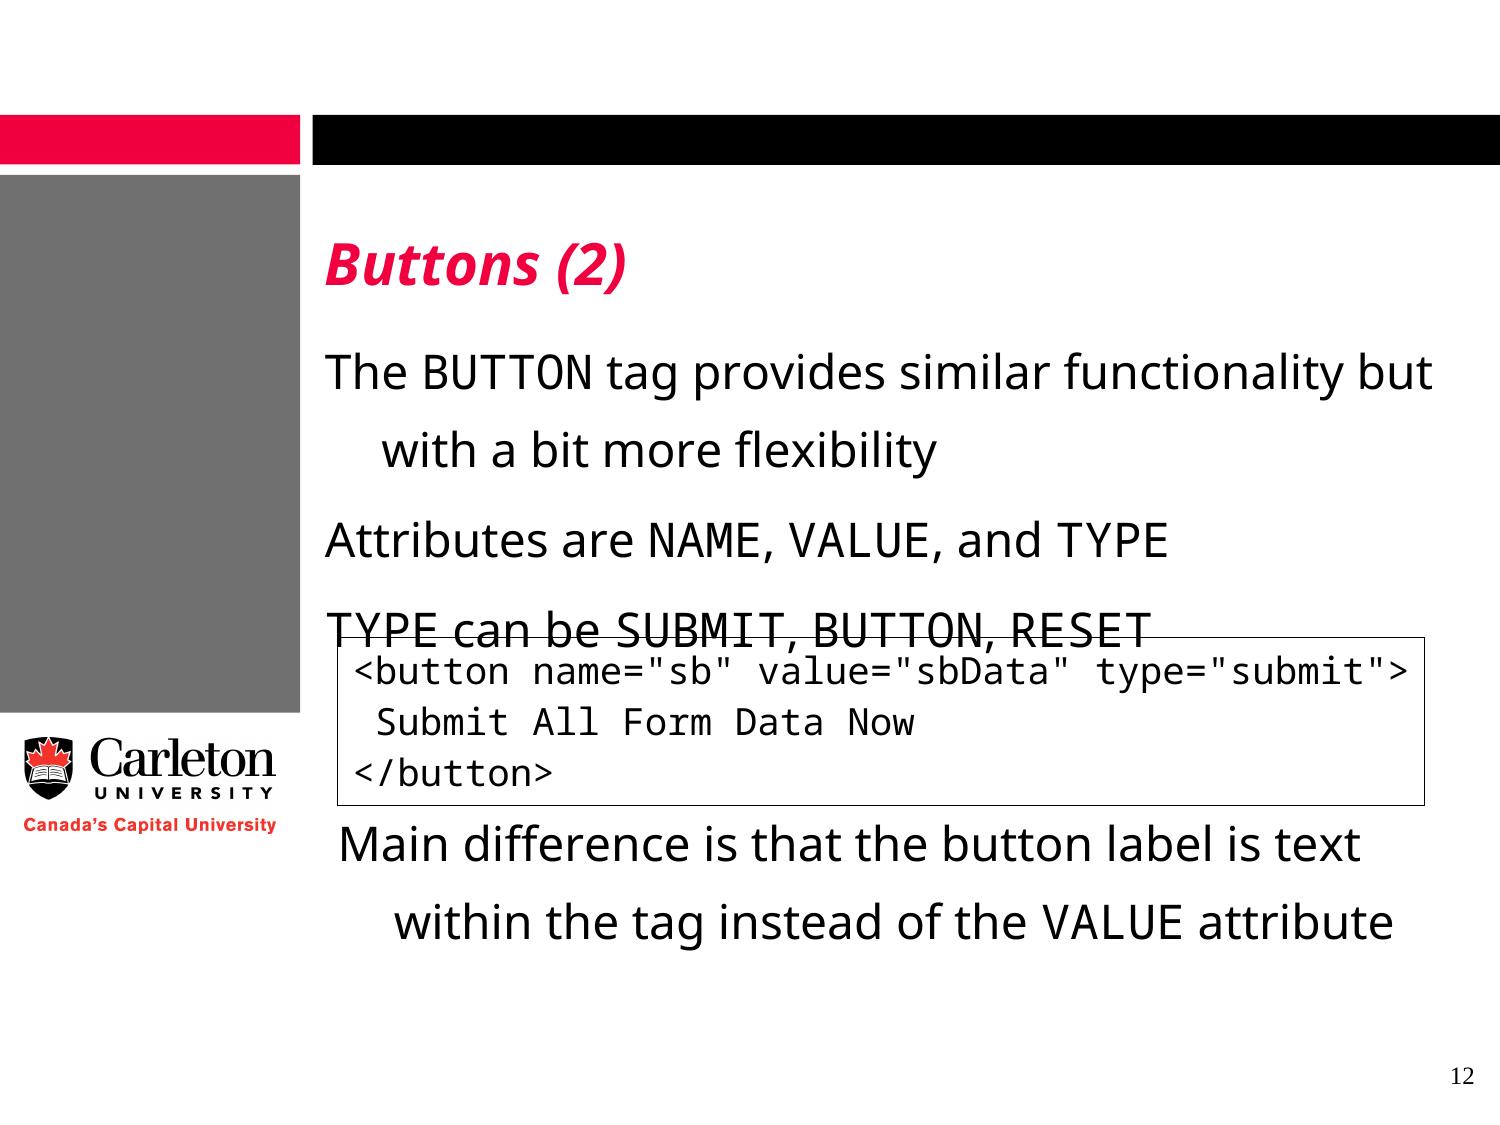

# Buttons (2)
The BUTTON tag provides similar functionality but with a bit more flexibility
Attributes are NAME, VALUE, and TYPE
TYPE can be SUBMIT, BUTTON, RESET
<button name="sb" value="sbData" type="submit">
 Submit All Form Data Now
</button>
Main difference is that the button label is text within the tag instead of the VALUE attribute
12